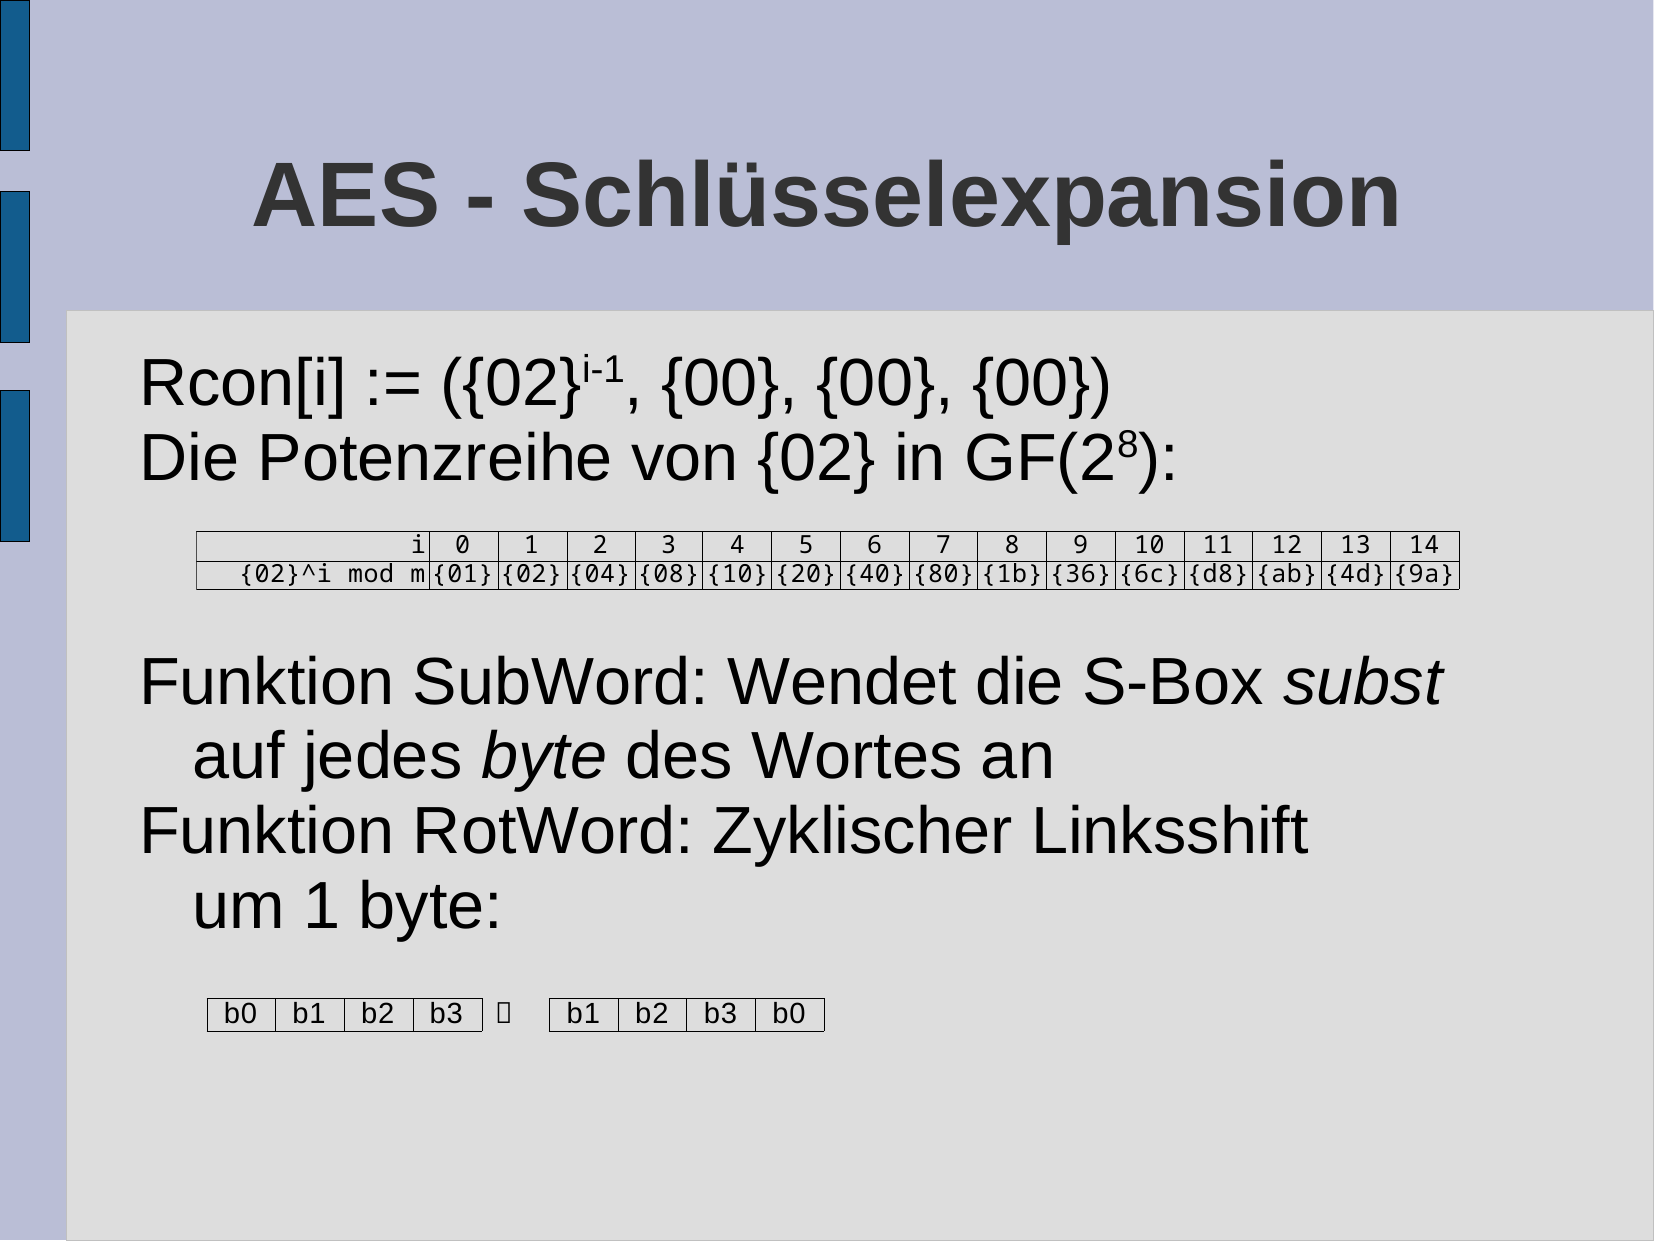

# AES - Schlüsselexpansion
Rcon[i] := ({02}i-1, {00}, {00}, {00})
Die Potenzreihe von {02} in GF(28):
Funktion SubWord: Wendet die S-Box subst auf jedes byte des Wortes an
Funktion RotWord: Zyklischer Linksshift
um 1 byte: